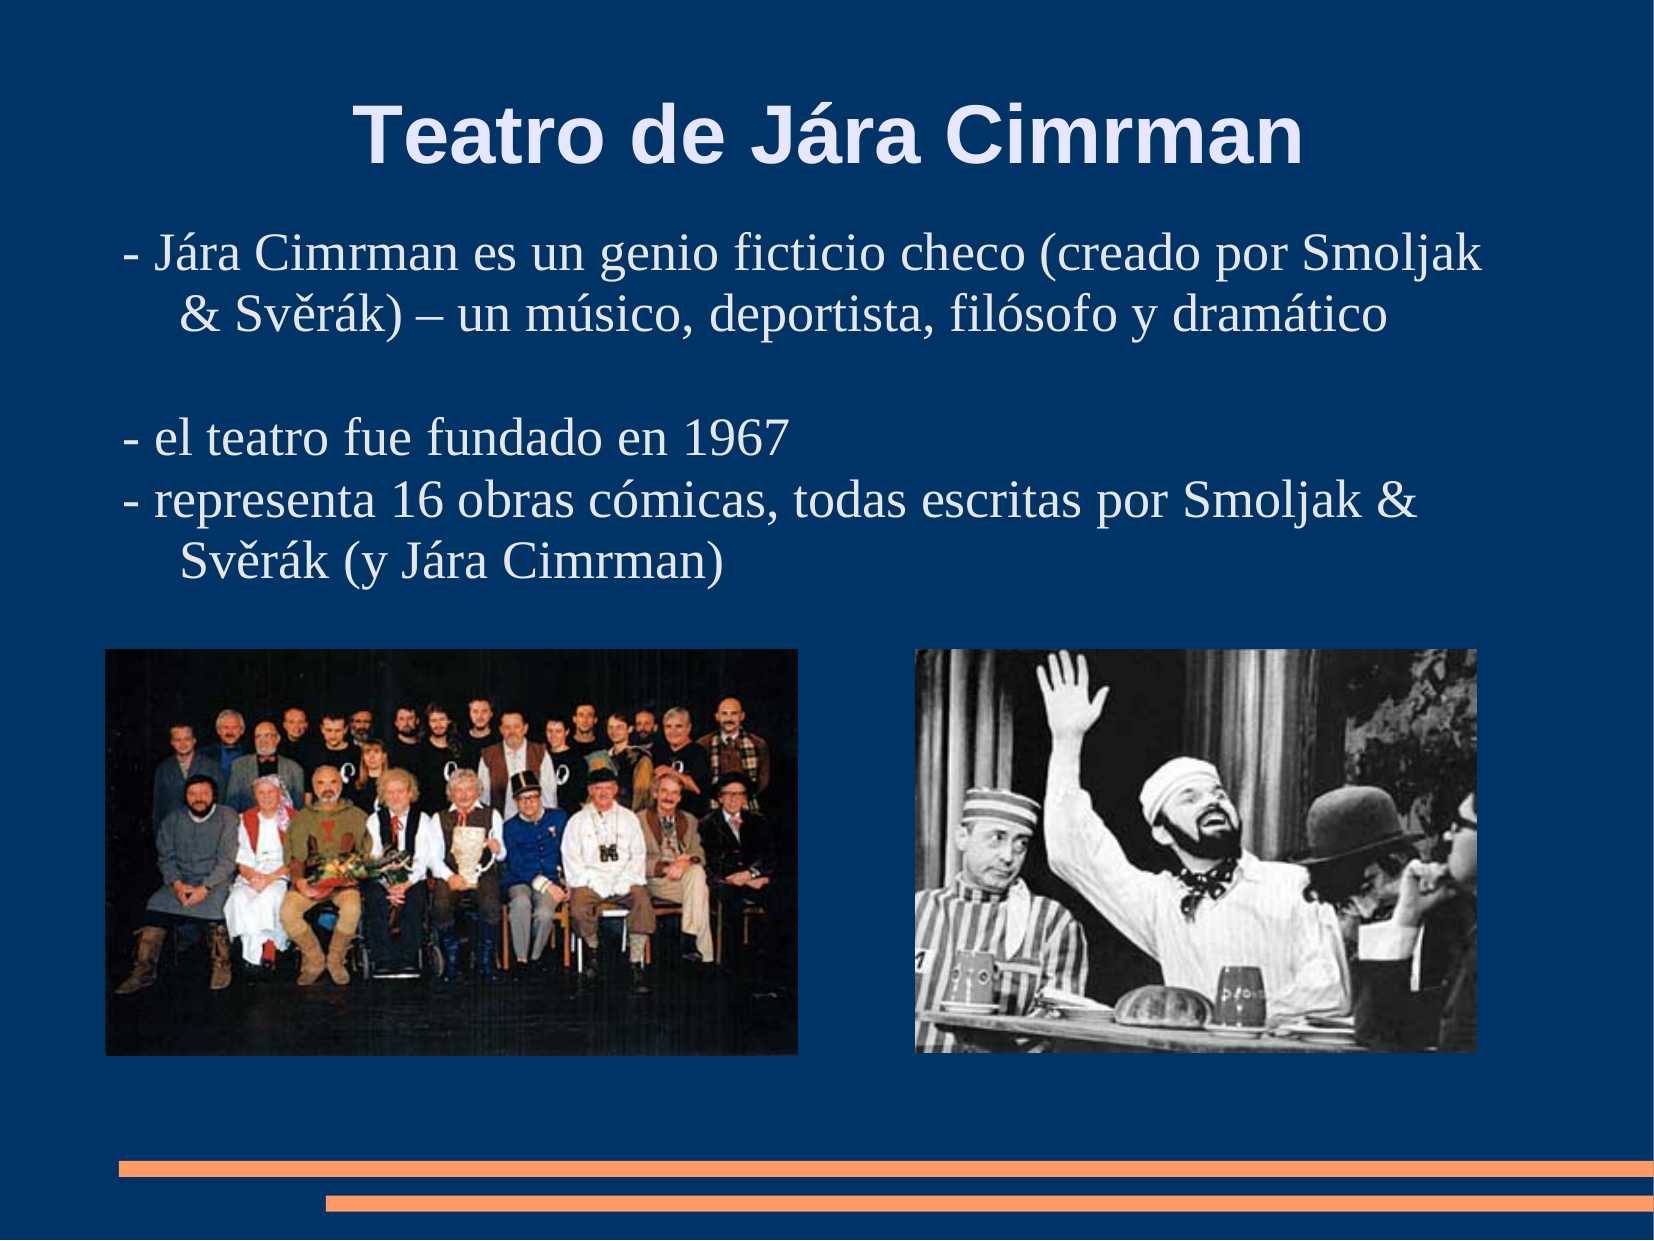

- Jára Cimrman es un genio ficticio checo (creado por Smoljak & Svěrák) – un músico, deportista, filósofo y dramático
- el teatro fue fundado en 1967
- representa 16 obras cómicas, todas escritas por Smoljak & Svěrák (y Jára Cimrman)
# Teatro de Jára Cimrman